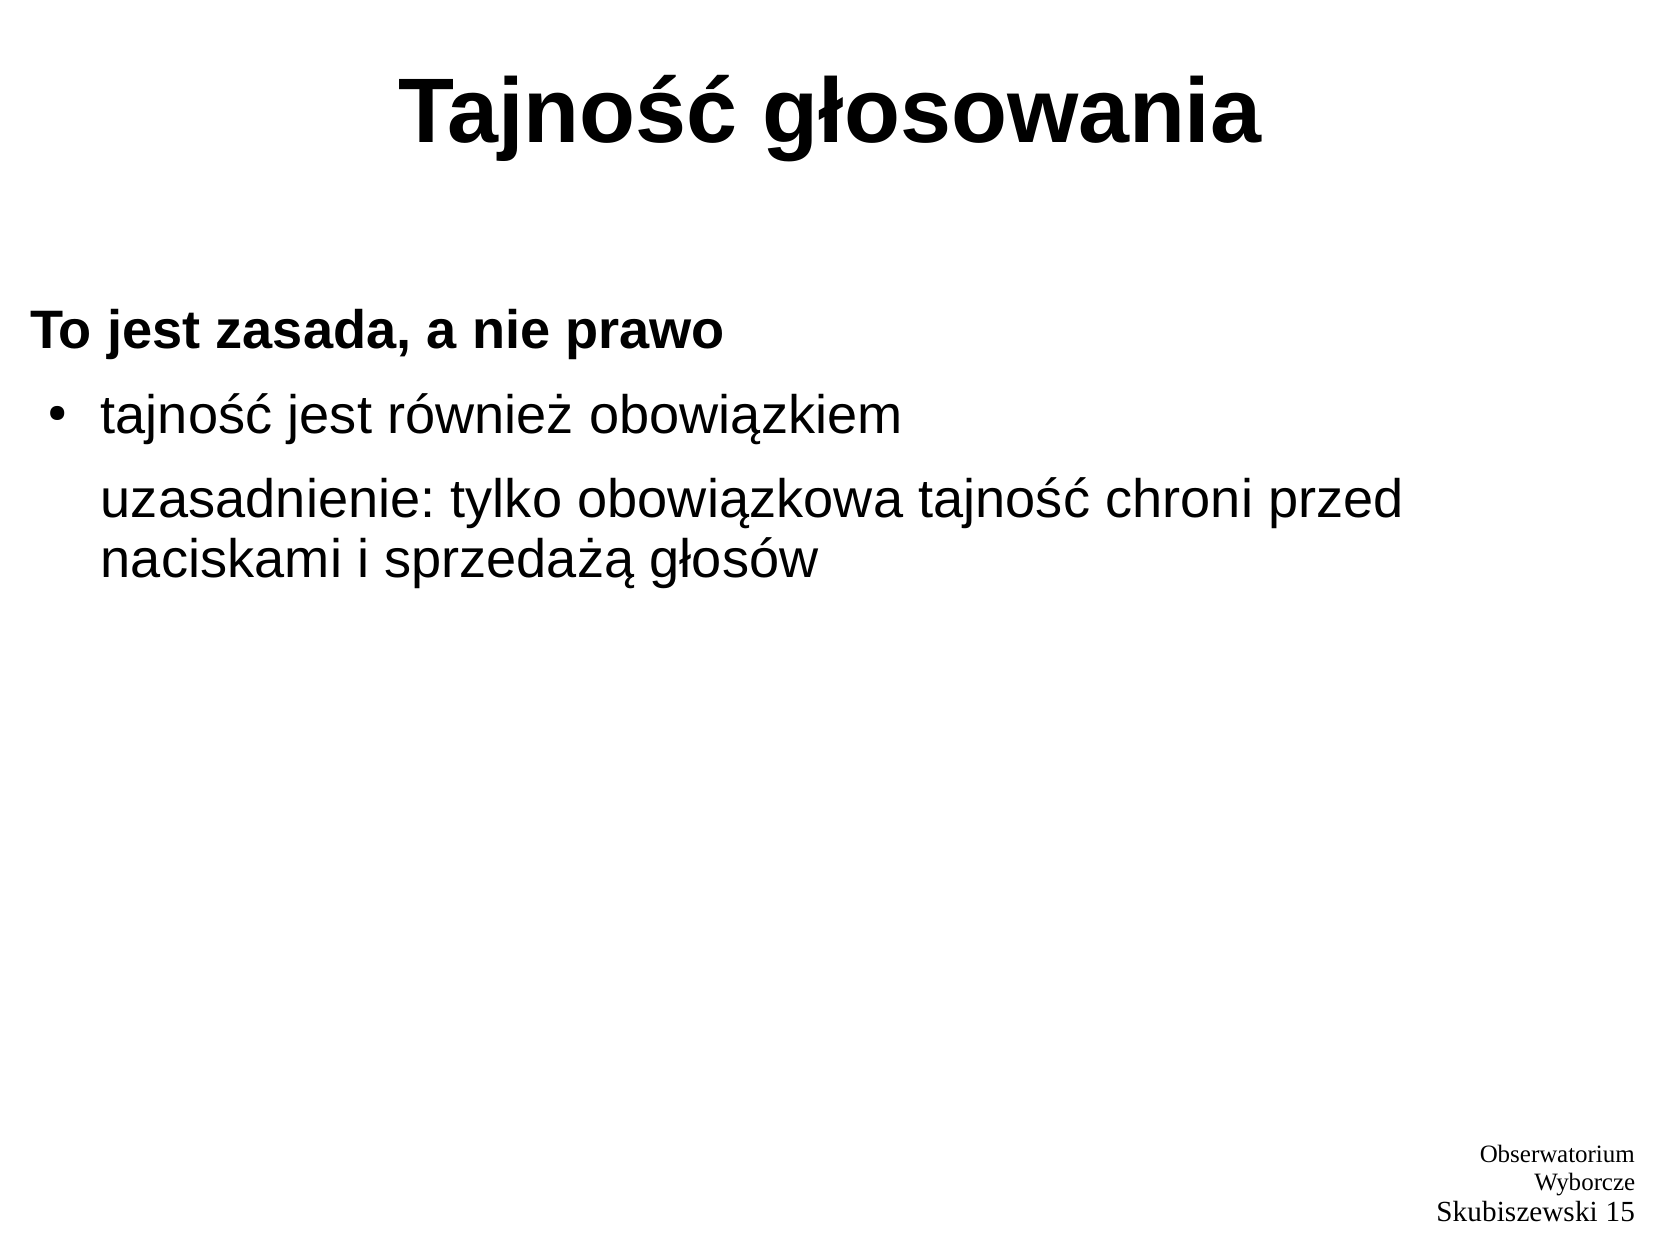

# Tajność głosowania
To jest zasada, a nie prawo
tajność jest również obowiązkiem
uzasadnienie: tylko obowiązkowa tajność chroni przed naciskami i sprzedażą głosów
15